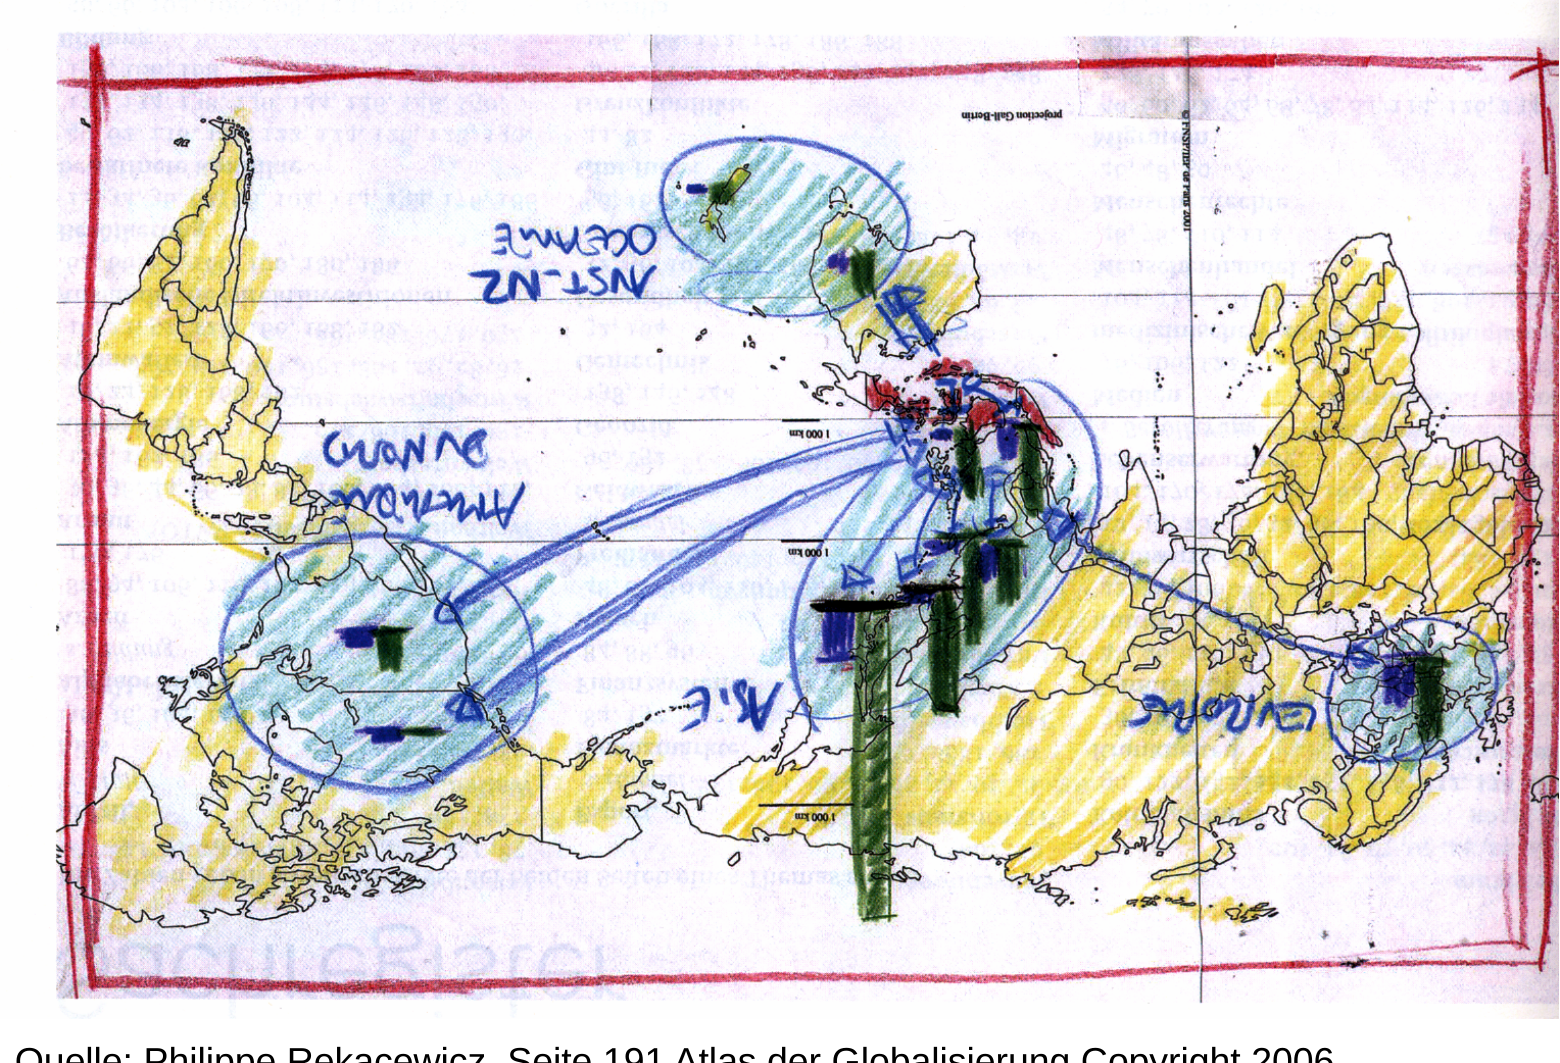

Quelle: Philippe Rekacewicz, Seite 191 Atlas der Globalisierung Copyright 2006 www.monde-diplomatique.de ISBN 978-3-937683-07-2